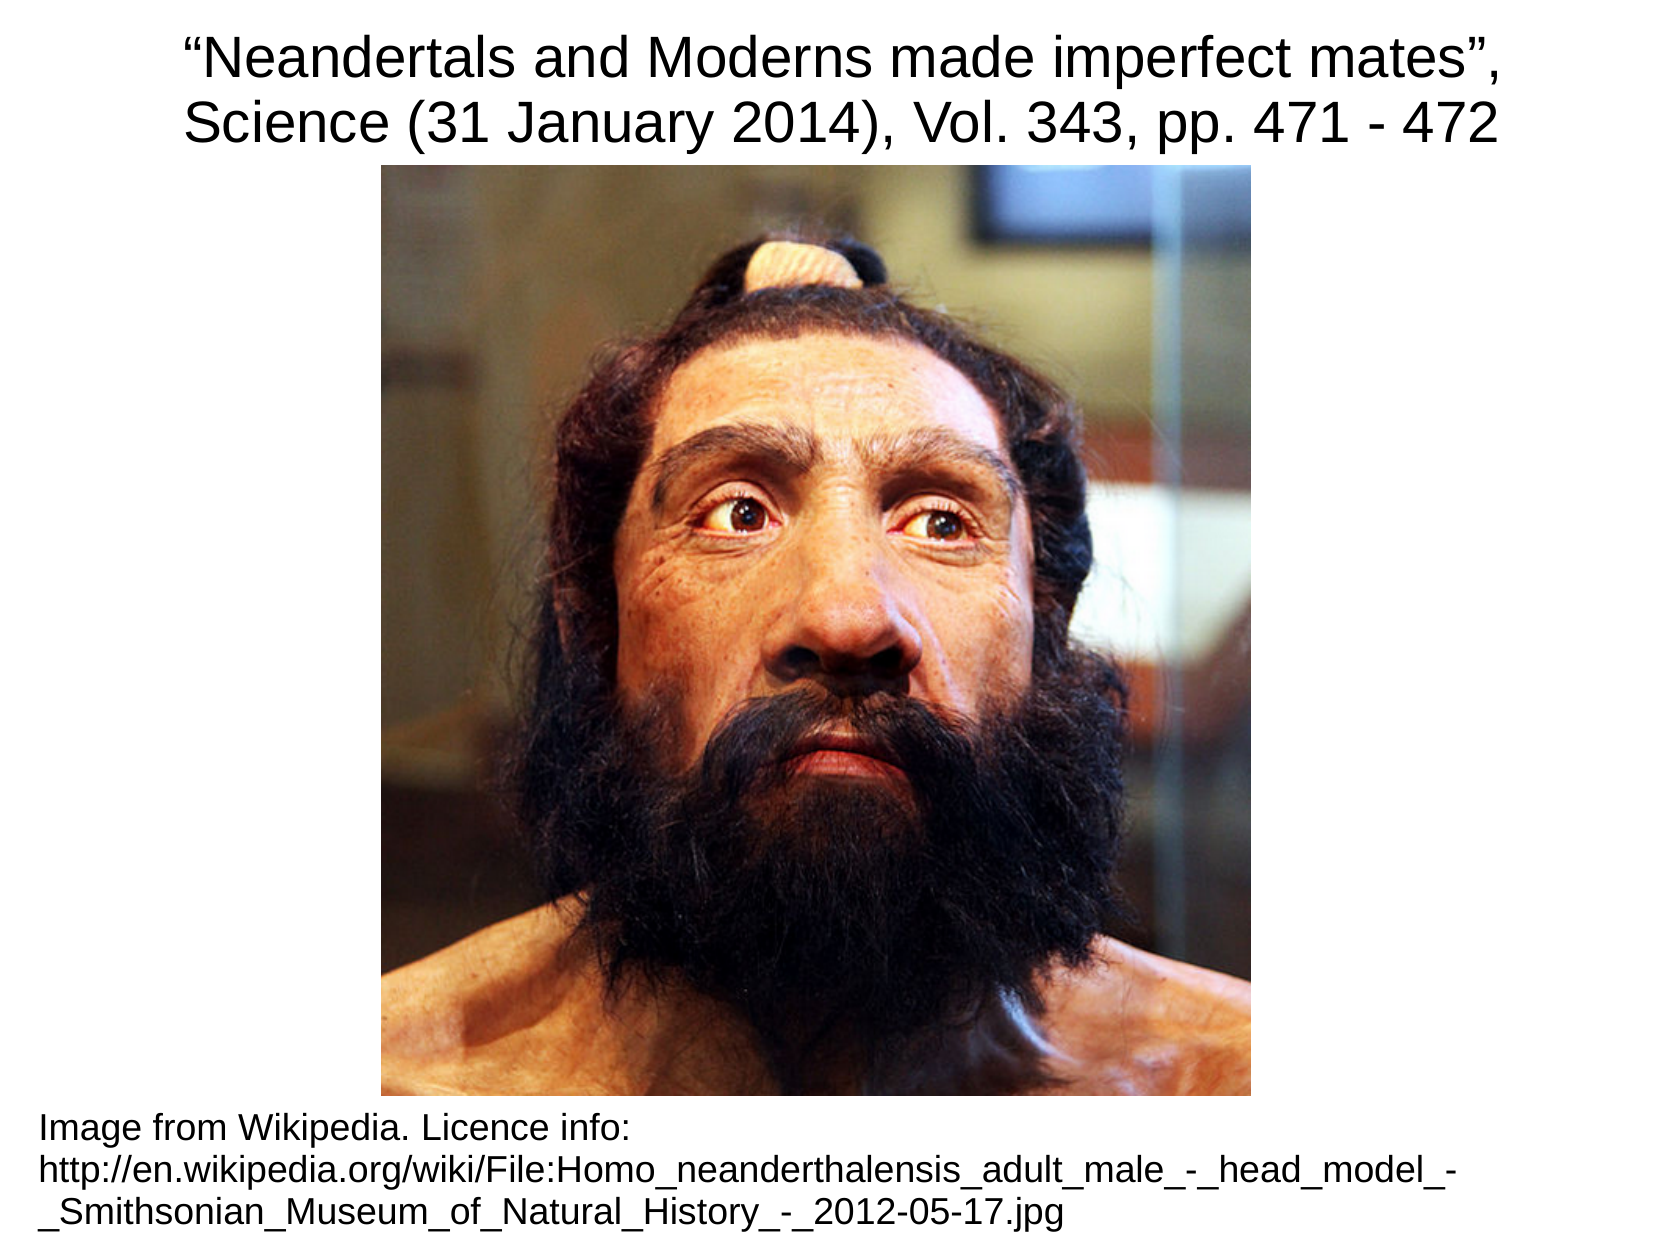

# “Neandertals and Moderns made imperfect mates”, Science (31 January 2014), Vol. 343, pp. 471 - 472
Image from Wikipedia. Licence info: http://en.wikipedia.org/wiki/File:Homo_neanderthalensis_adult_male_-_head_model_-_Smithsonian_Museum_of_Natural_History_-_2012-05-17.jpg